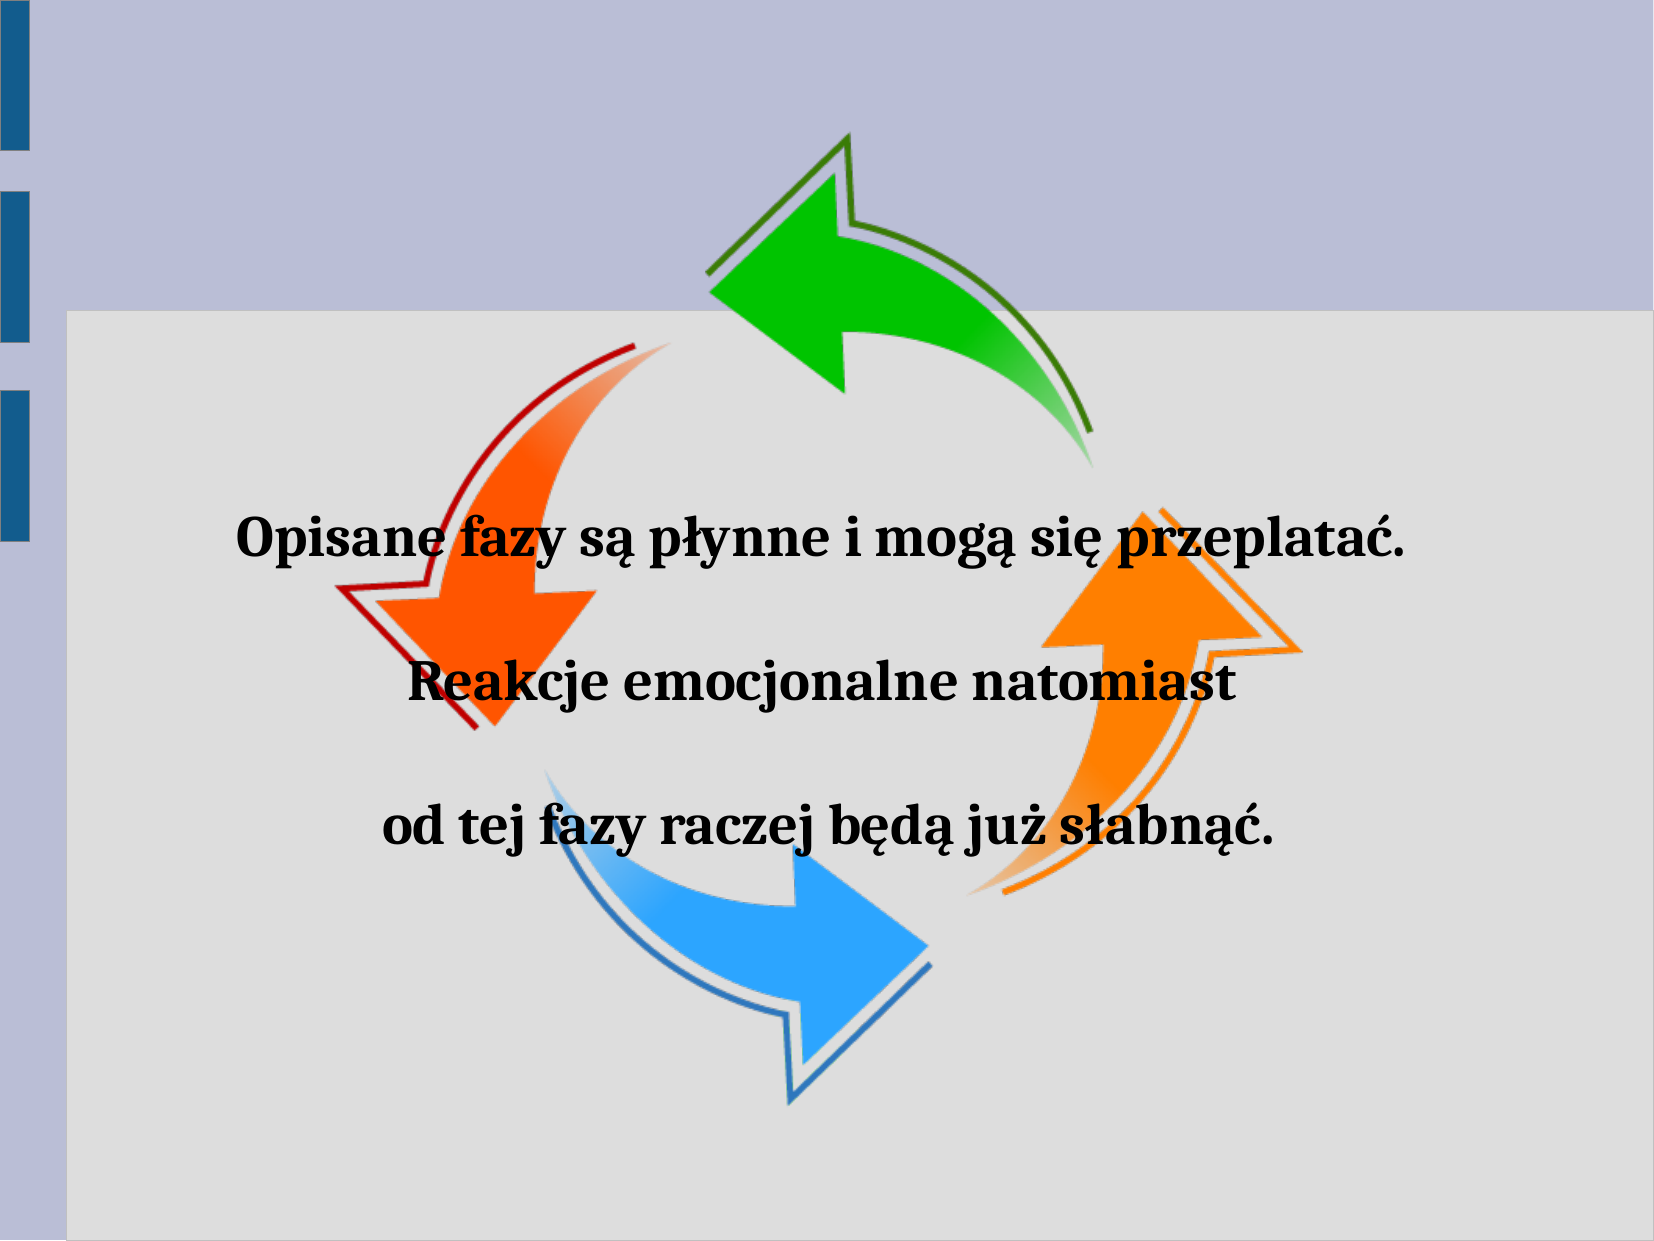

Opisane fazy są płynne i mogą się przeplatać.
Reakcje emocjonalne natomiast
od tej fazy raczej będą już słabnąć.